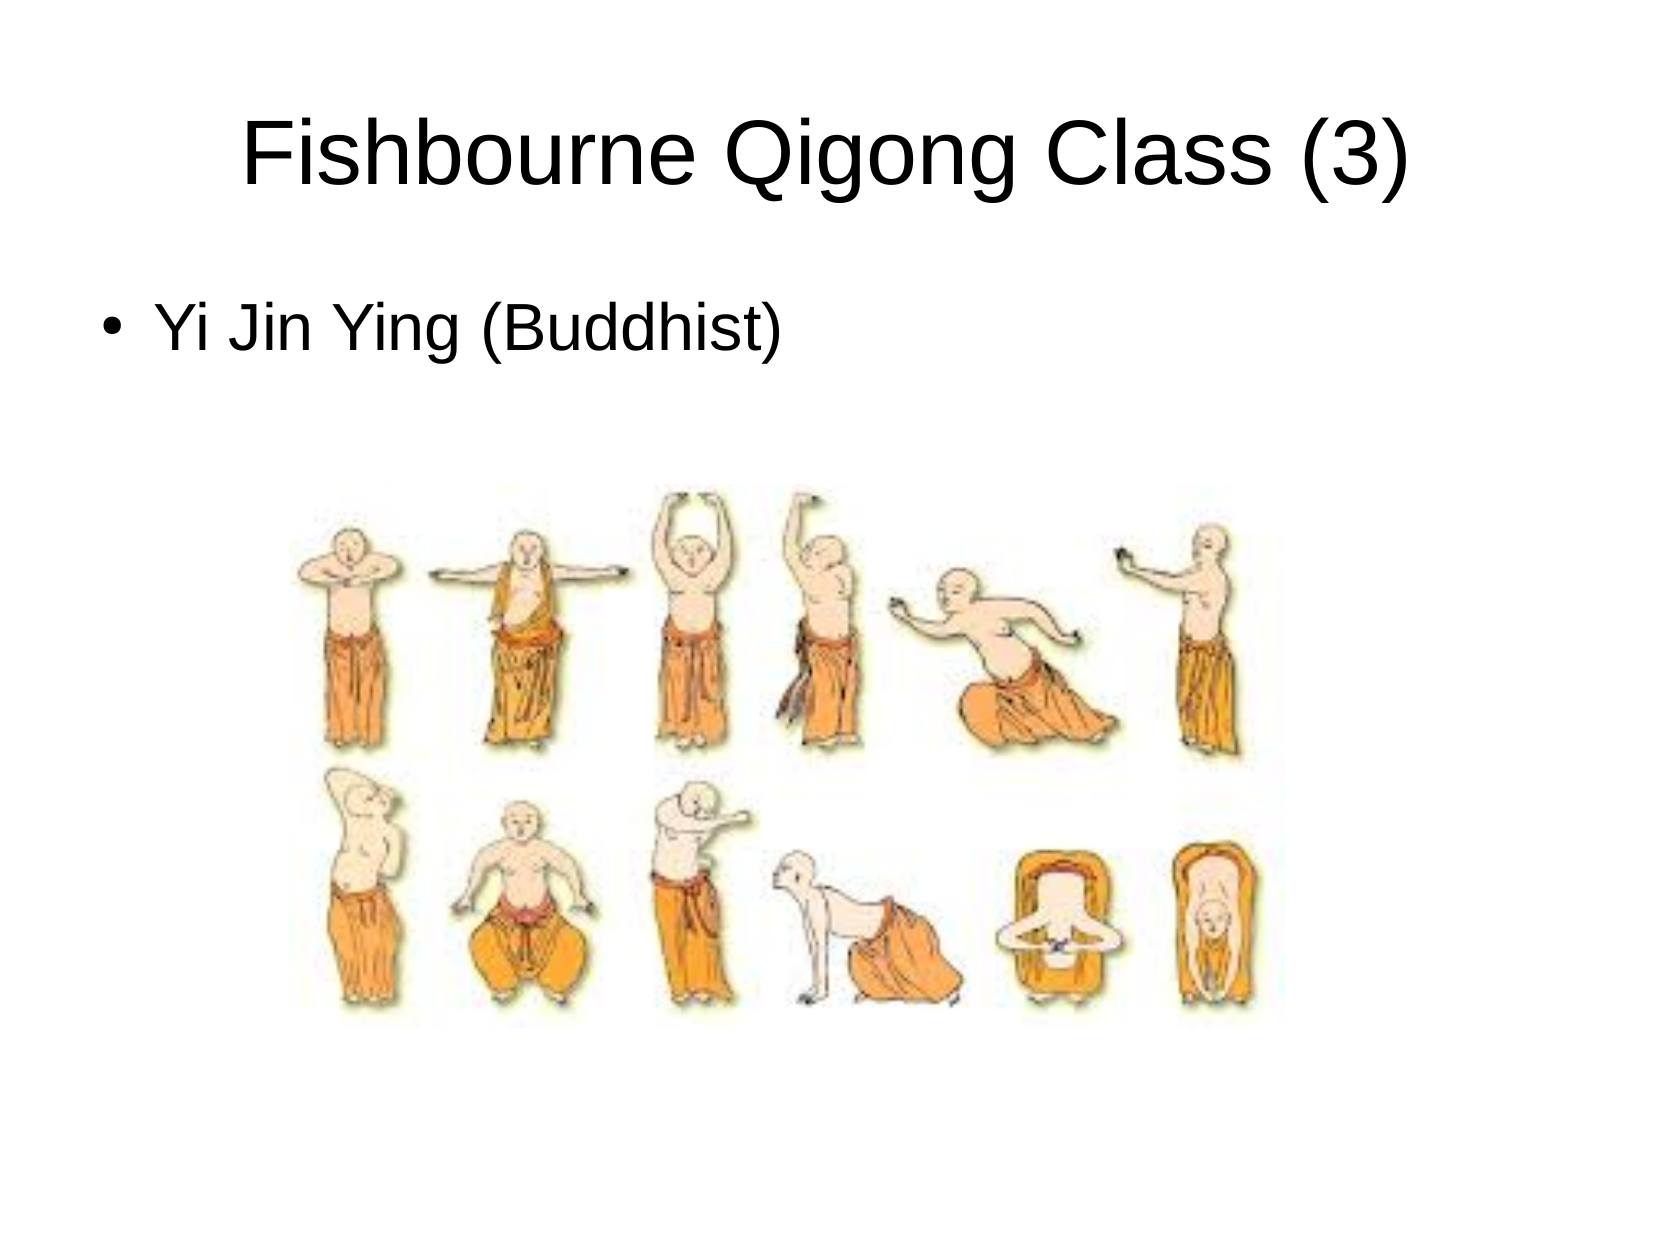

# Fishbourne Qigong Class (3)
Yi Jin Ying (Buddhist)